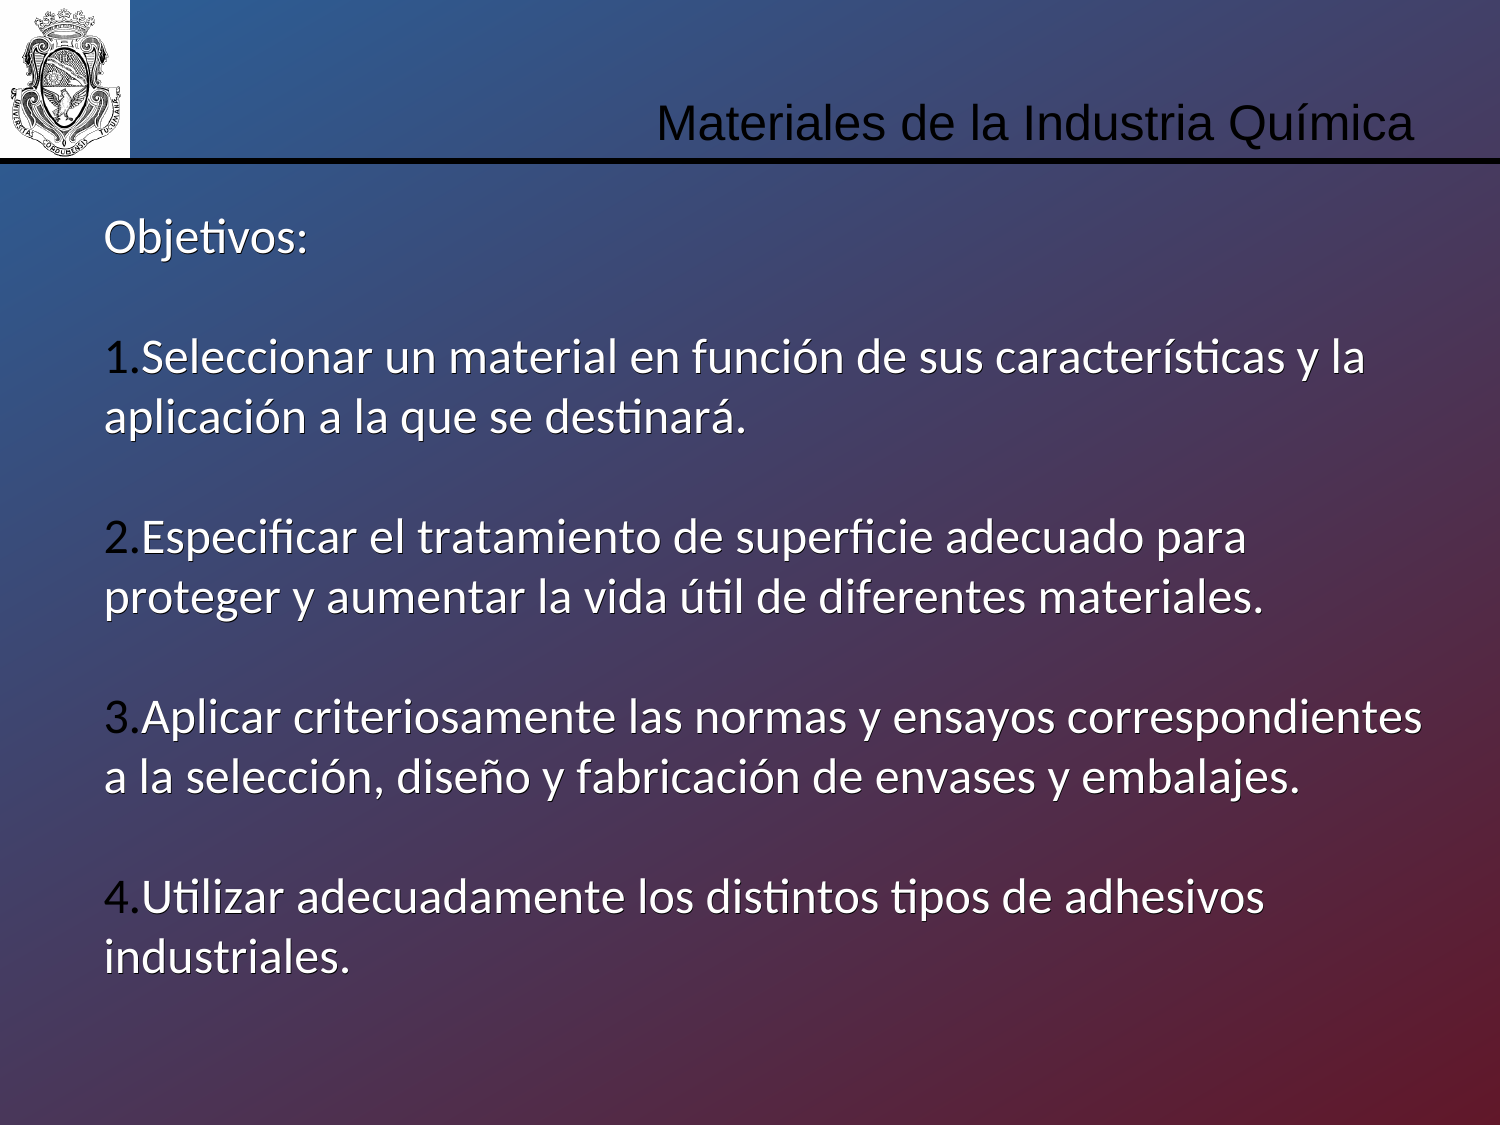

Materiales de la Industria Química
Objetivos:
Seleccionar un material en función de sus características y la aplicación a la que se destinará.
Especificar el tratamiento de superficie adecuado para proteger y aumentar la vida útil de diferentes materiales.
Aplicar criteriosamente las normas y ensayos correspondientes a la selección, diseño y fabricación de envases y embalajes.
Utilizar adecuadamente los distintos tipos de adhesivos industriales.